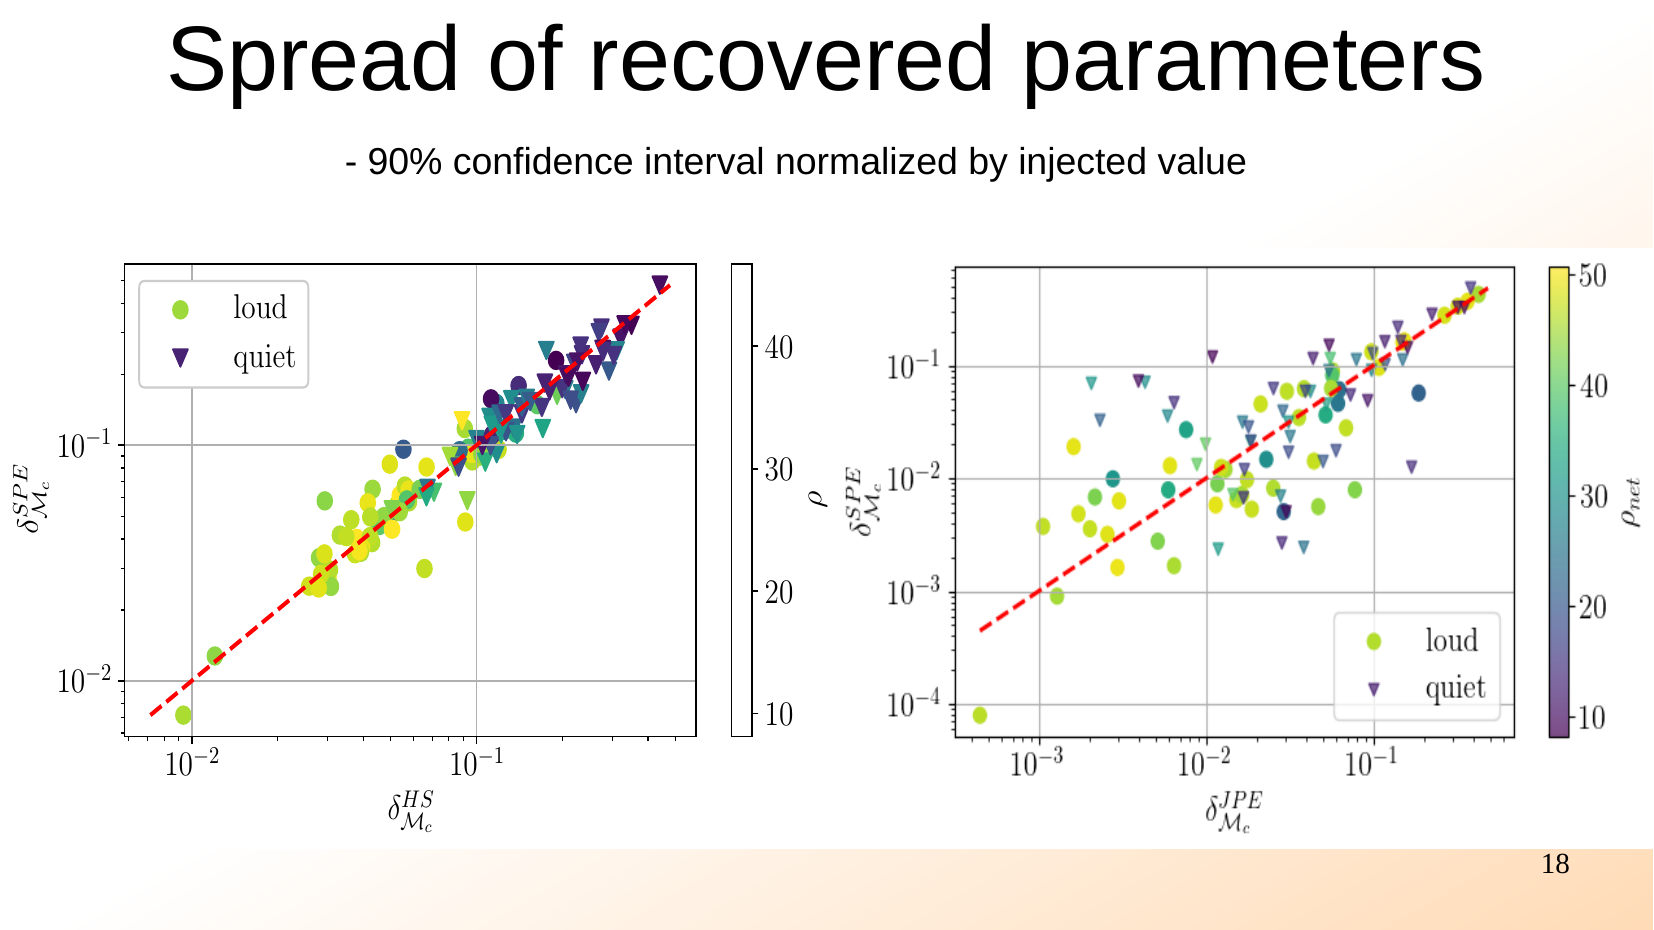

# Spread of recovered parameters
- 90% confidence interval normalized by injected value
18